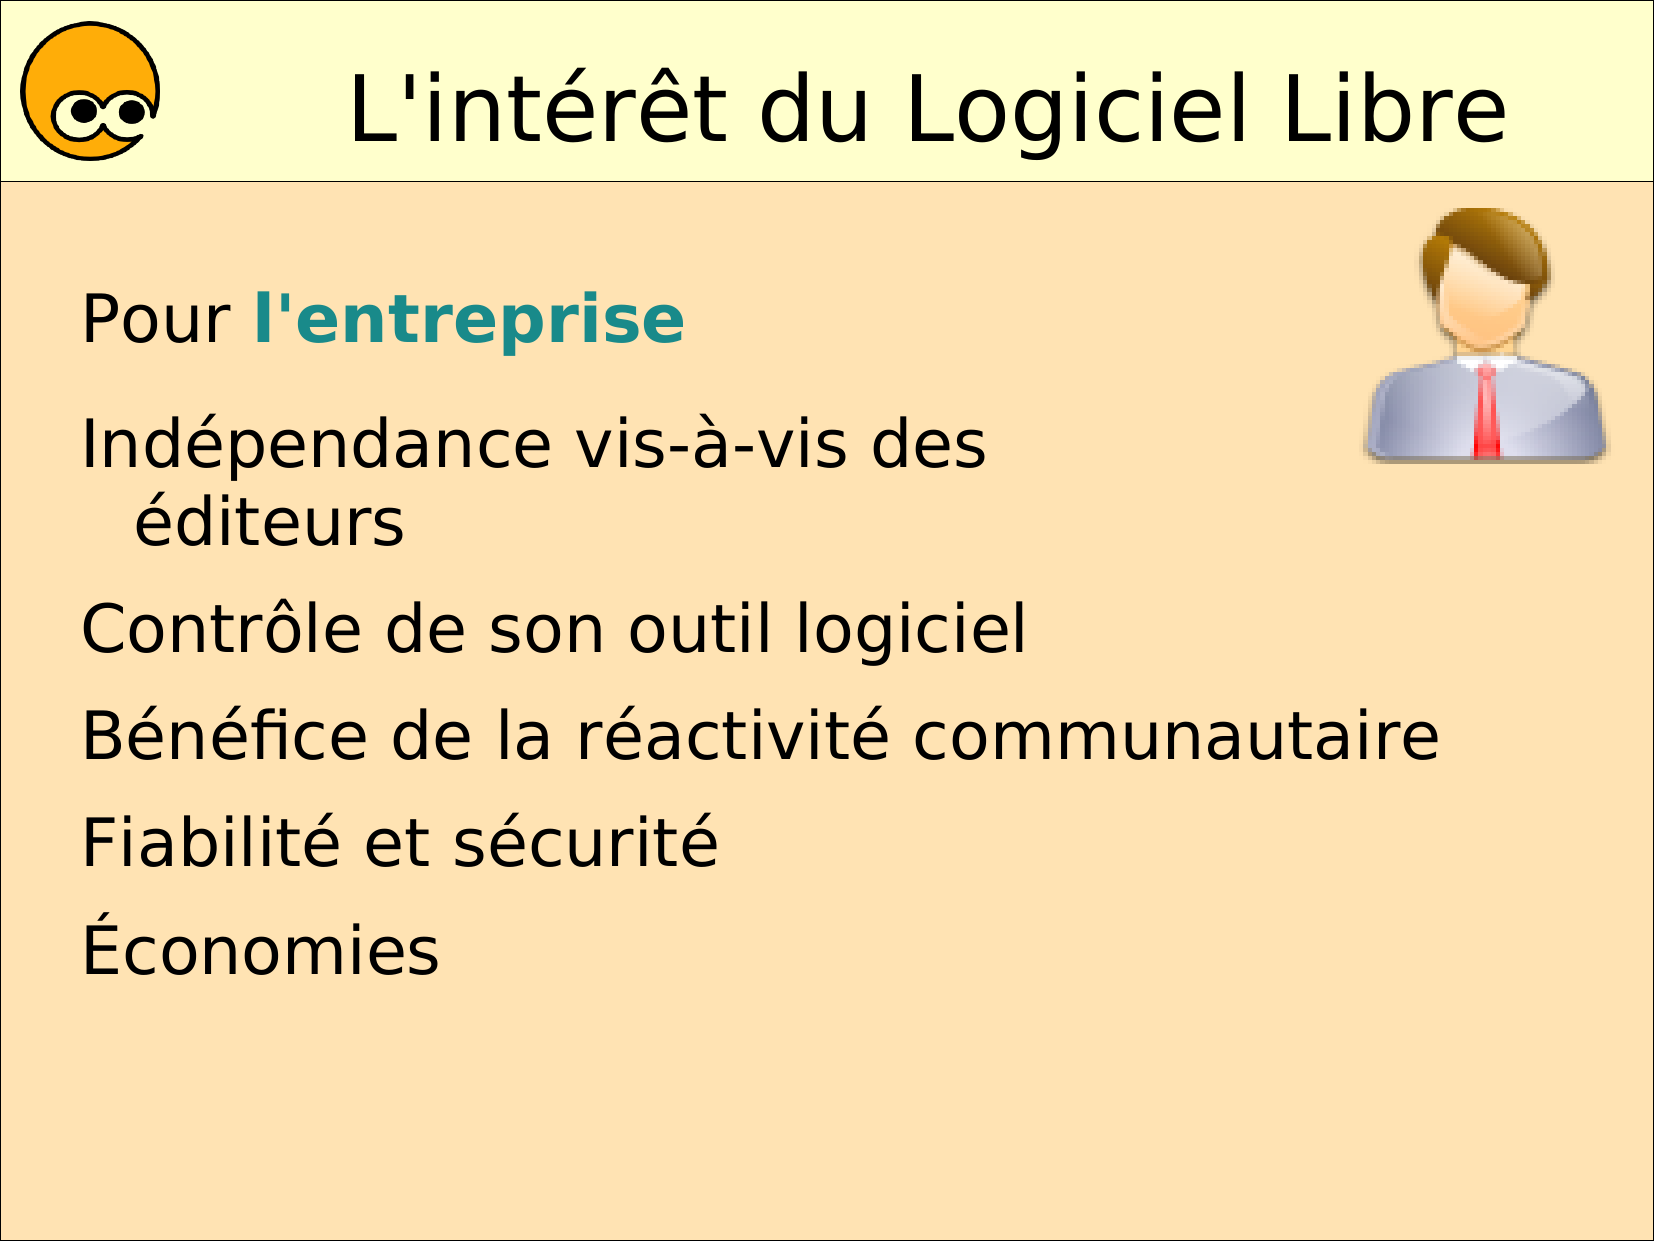

# L'intérêt du Logiciel Libre
Pour l'entreprise
Indépendance vis-à-vis des
éditeurs
Contrôle de son outil logiciel
Bénéfice de la réactivité communautaire
Fiabilité et sécurité
Économies